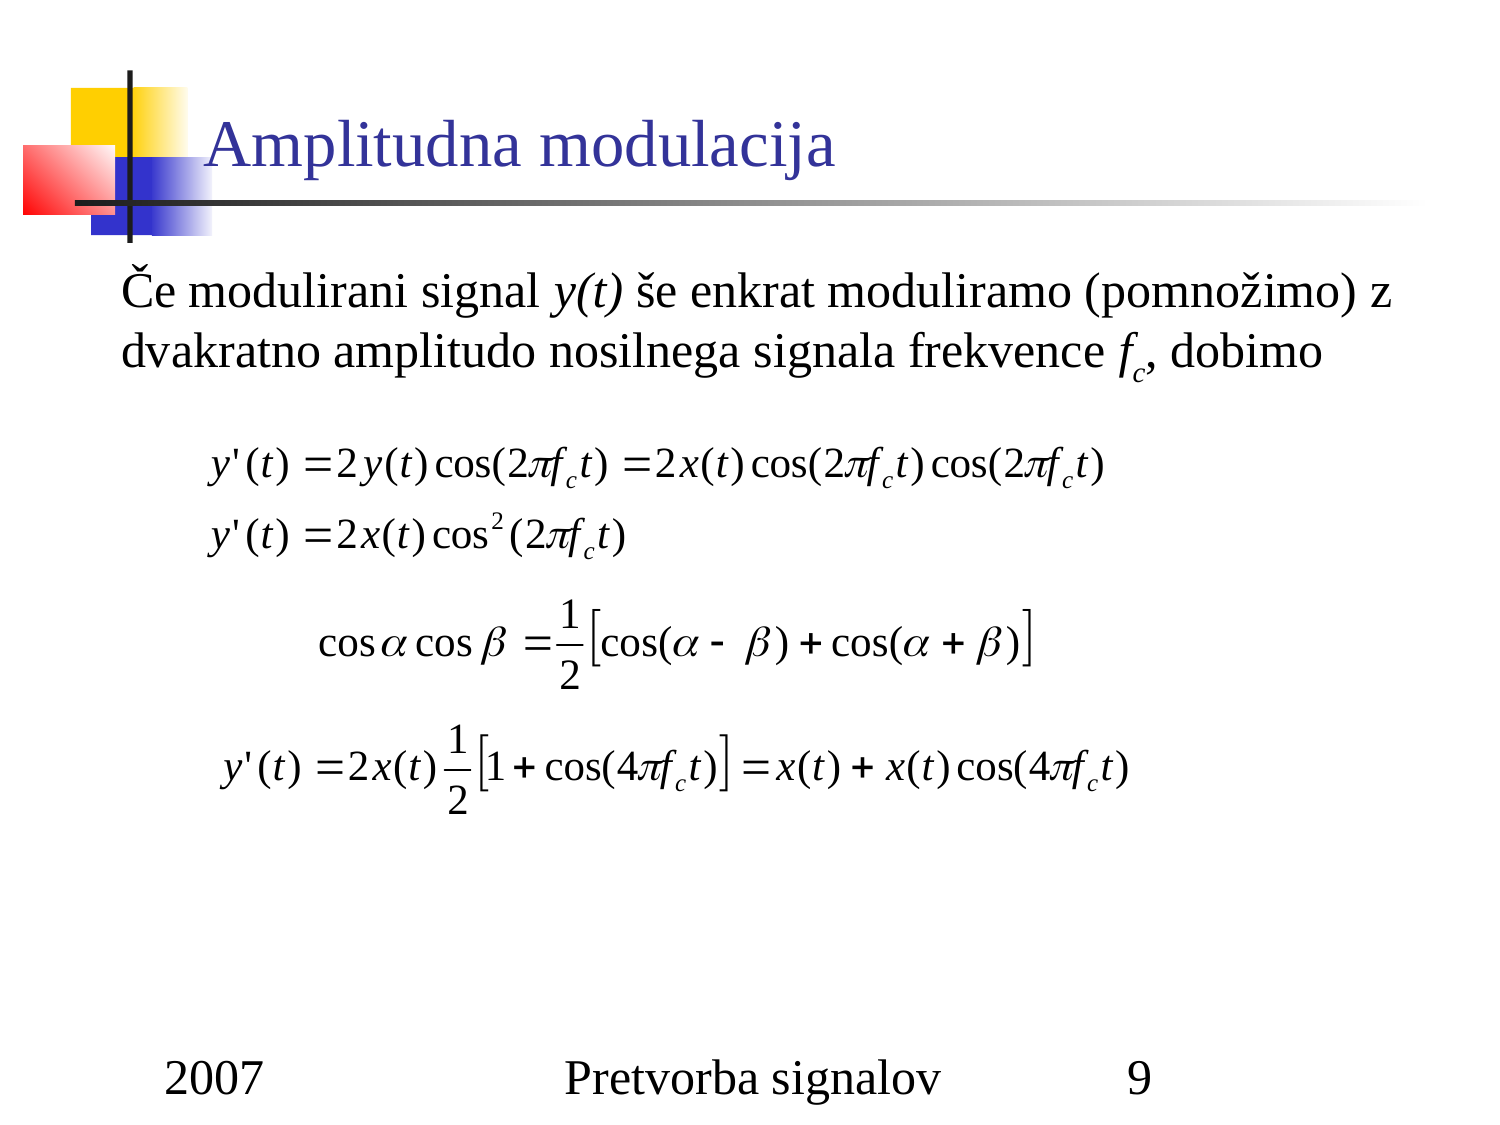

# Amplitudna modulacija
	Če modulirani signal y(t) še enkrat moduliramo (pomnožimo) z dvakratno amplitudo nosilnega signala frekvence fc, dobimo
2007
Pretvorba signalov
9